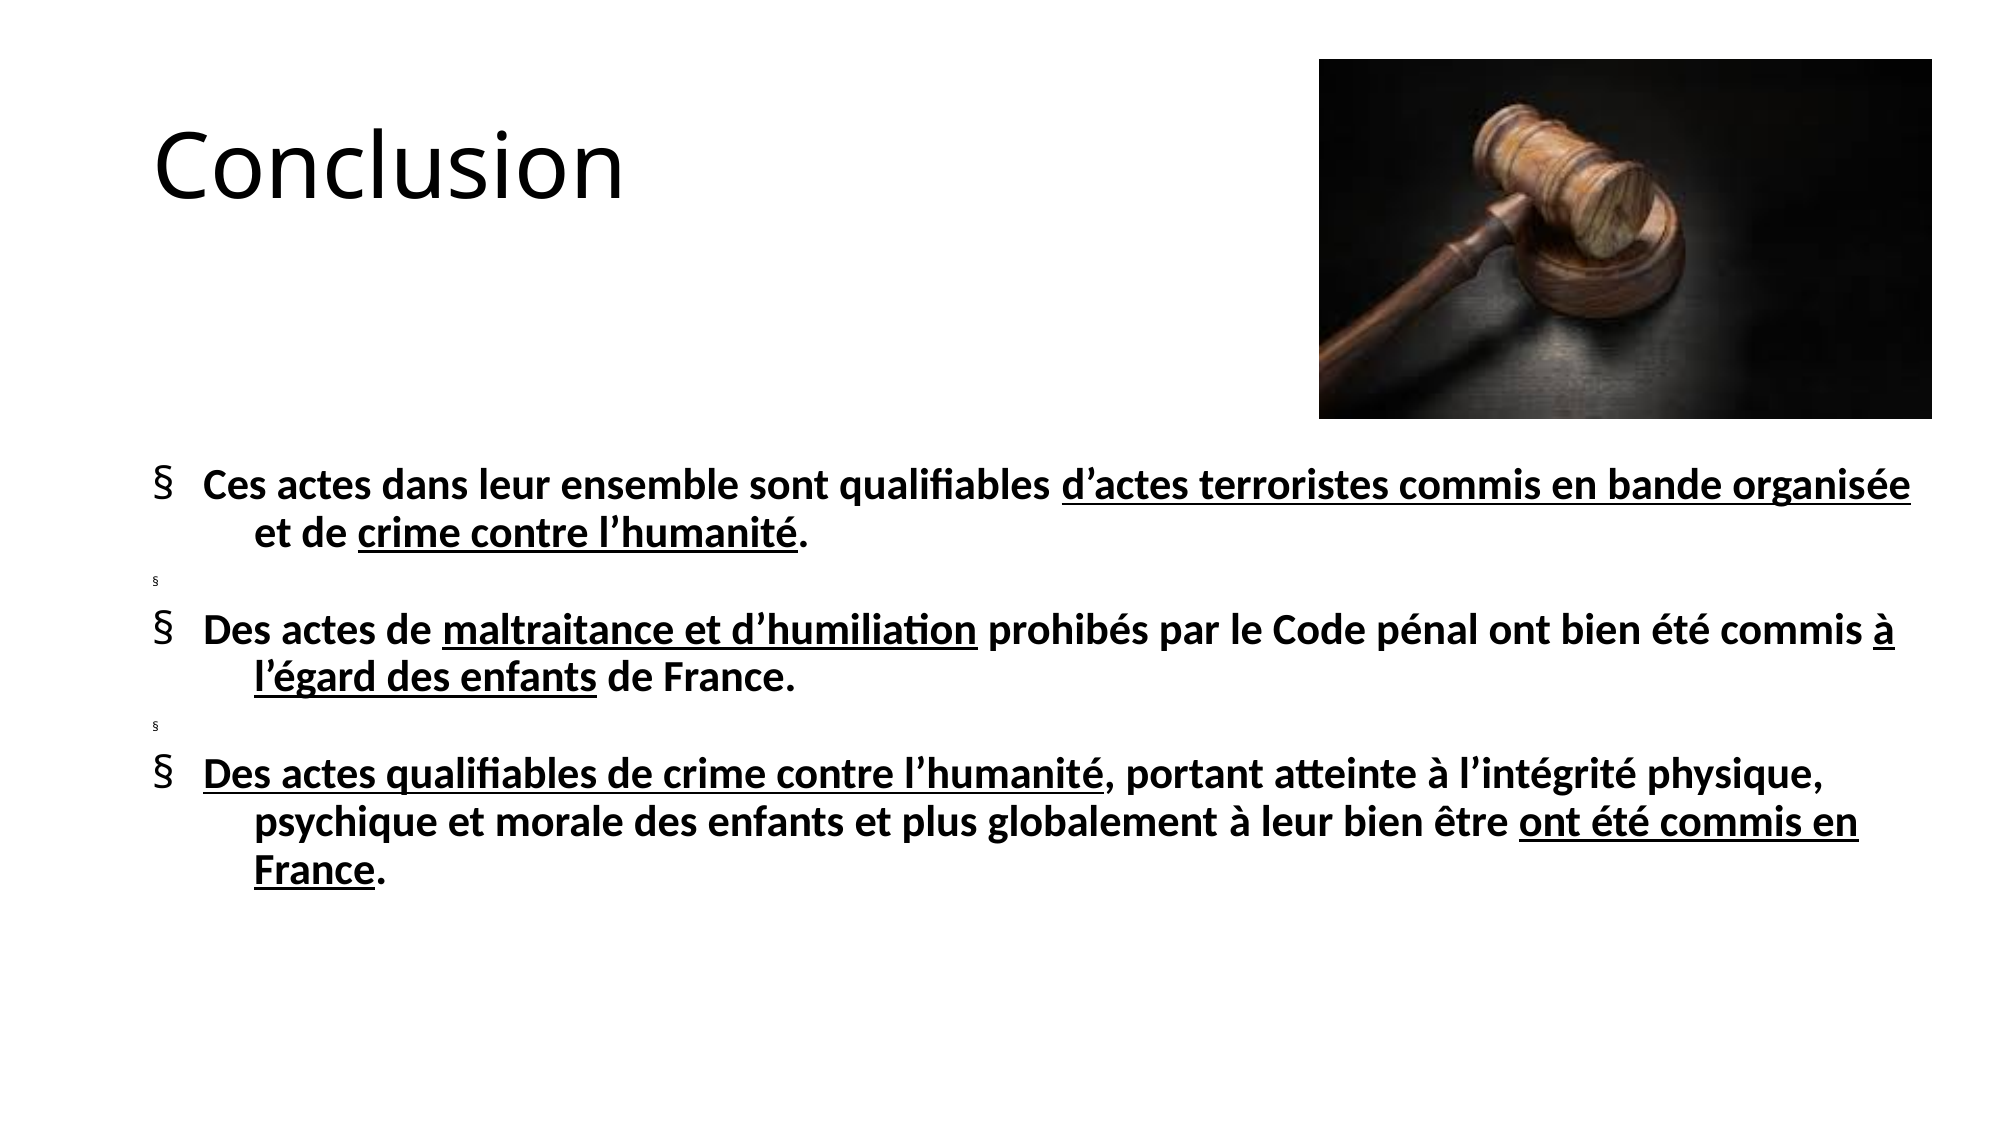

# Conclusion
Ces actes dans leur ensemble sont qualifiables d’actes terroristes commis en bande organisée et de crime contre l’humanité.
Des actes de maltraitance et d’humiliation prohibés par le Code pénal ont bien été commis à l’égard des enfants de France.
Des actes qualifiables de crime contre l’humanité, portant atteinte à l’intégrité physique, psychique et morale des enfants et plus globalement à leur bien être ont été commis en France.